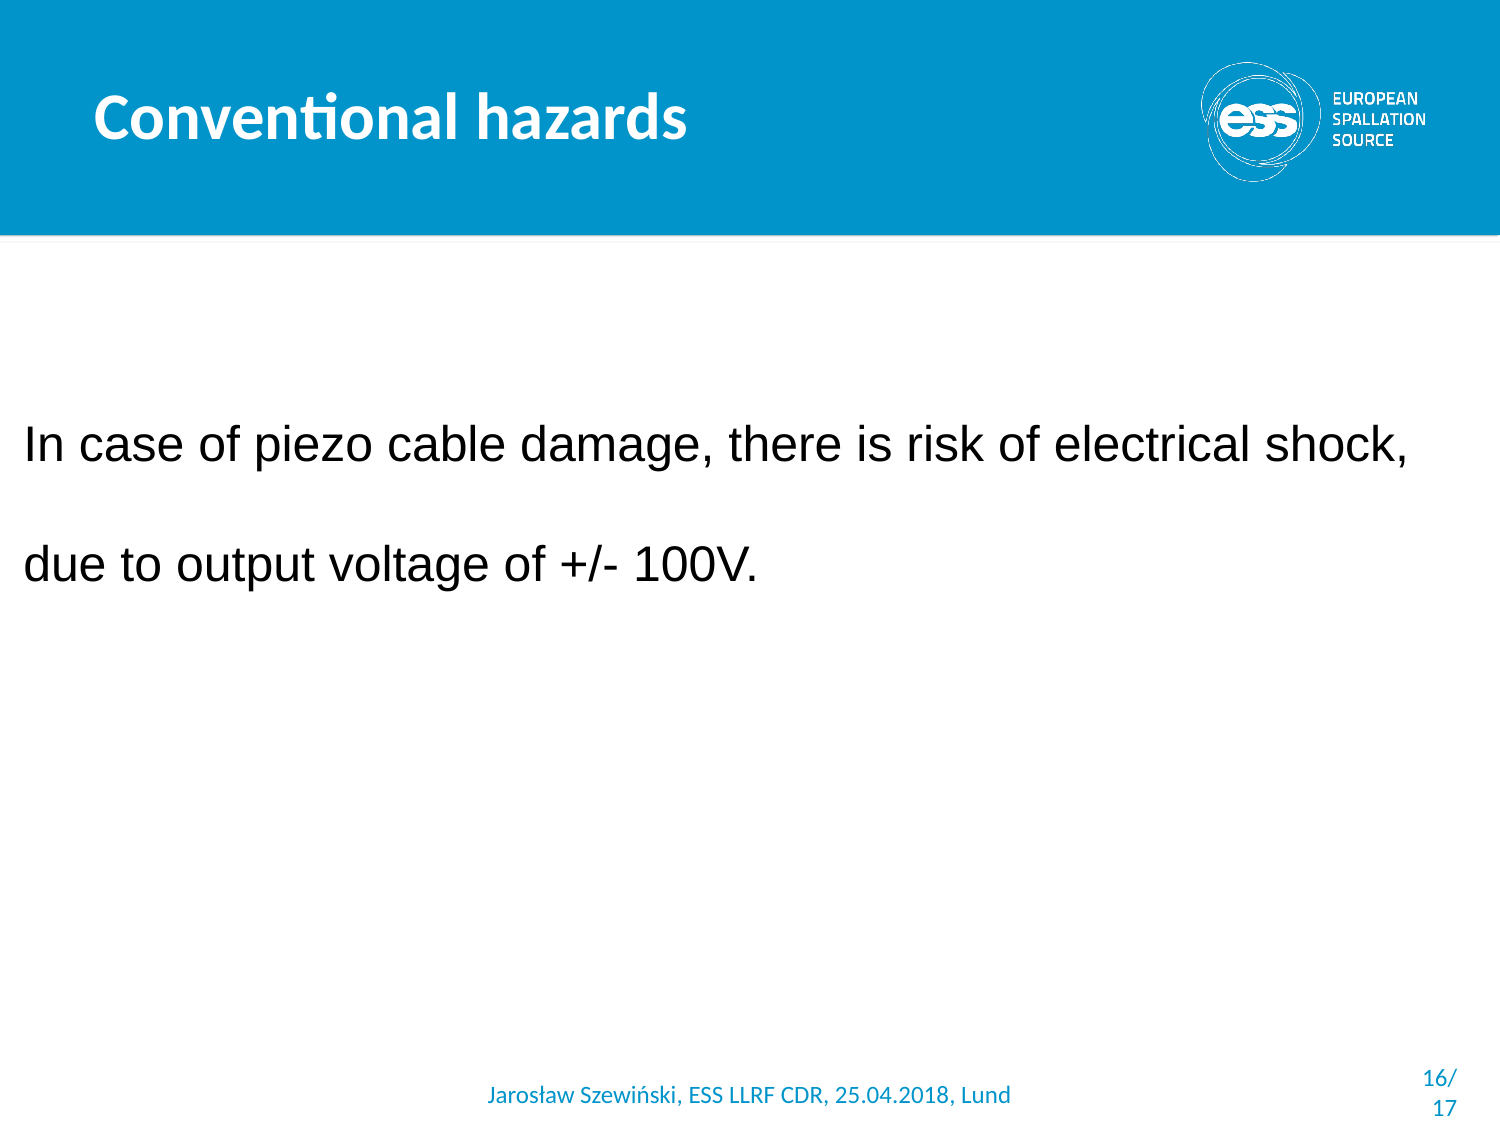

Conventional hazards
# In case of piezo cable damage, there is risk of electrical shock, due to output voltage of +/- 100V.
Jarosław Szewiński, ESS LLRF CDR, 25.04.2018, Lund